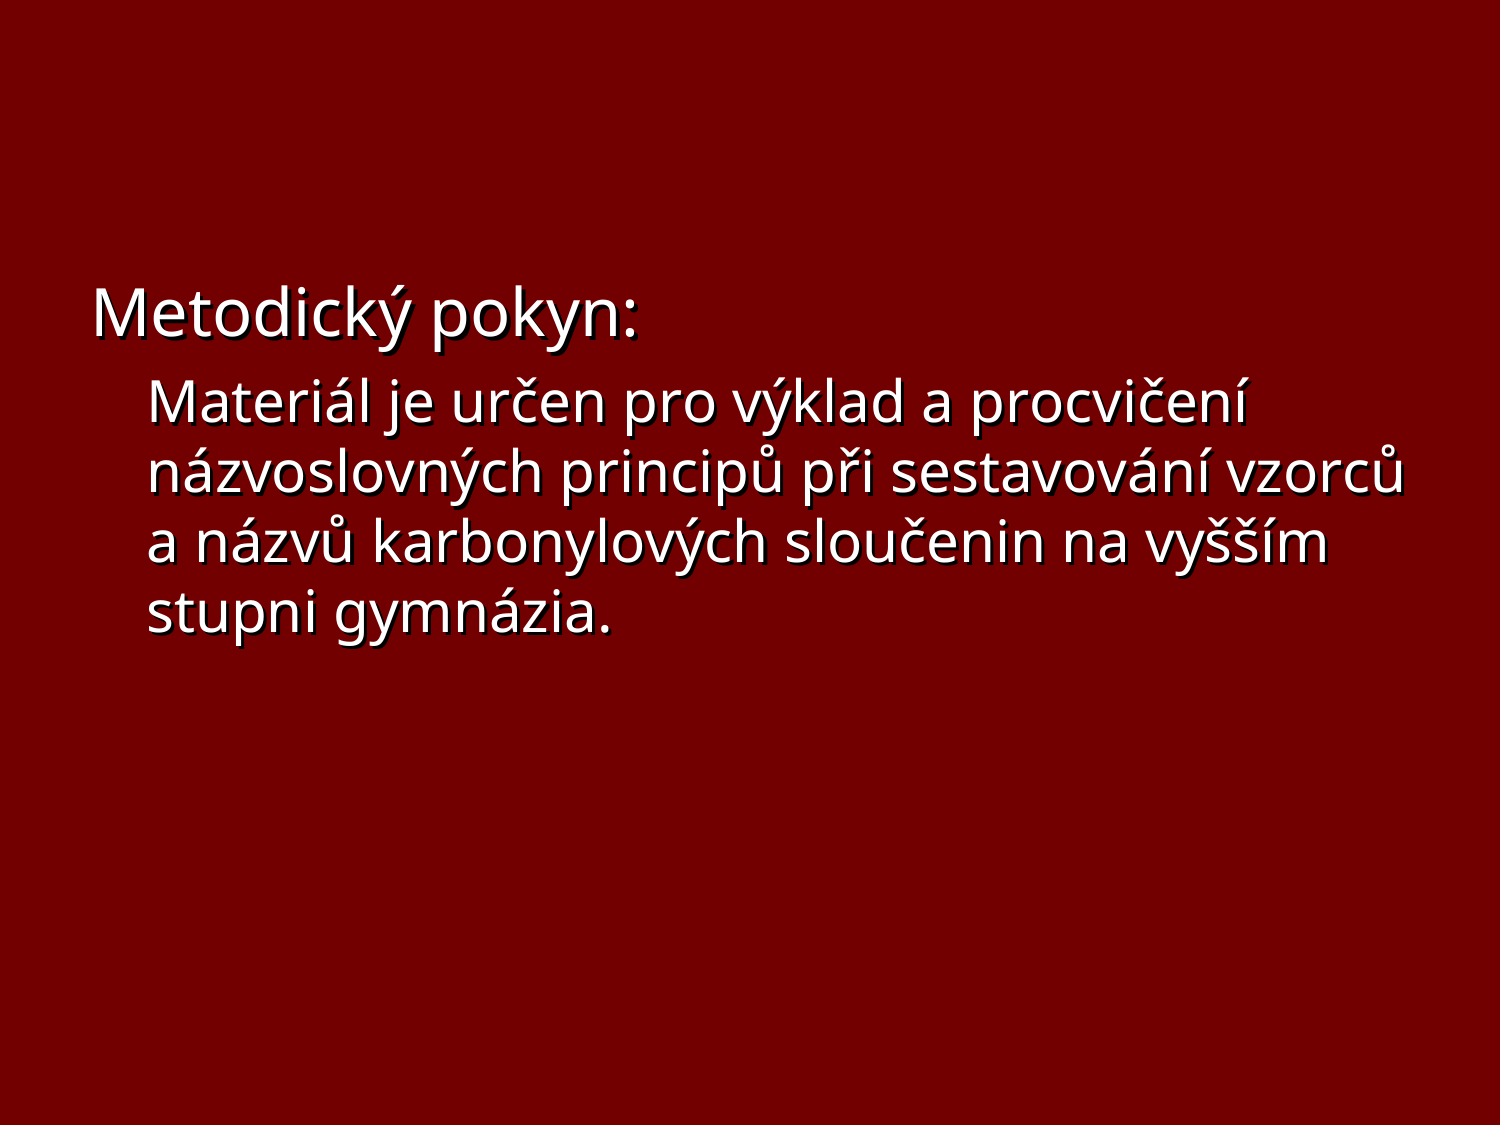

# Metodický pokyn:
	Materiál je určen pro výklad a procvičení názvoslovných principů při sestavování vzorců a názvů karbonylových sloučenin na vyšším stupni gymnázia.